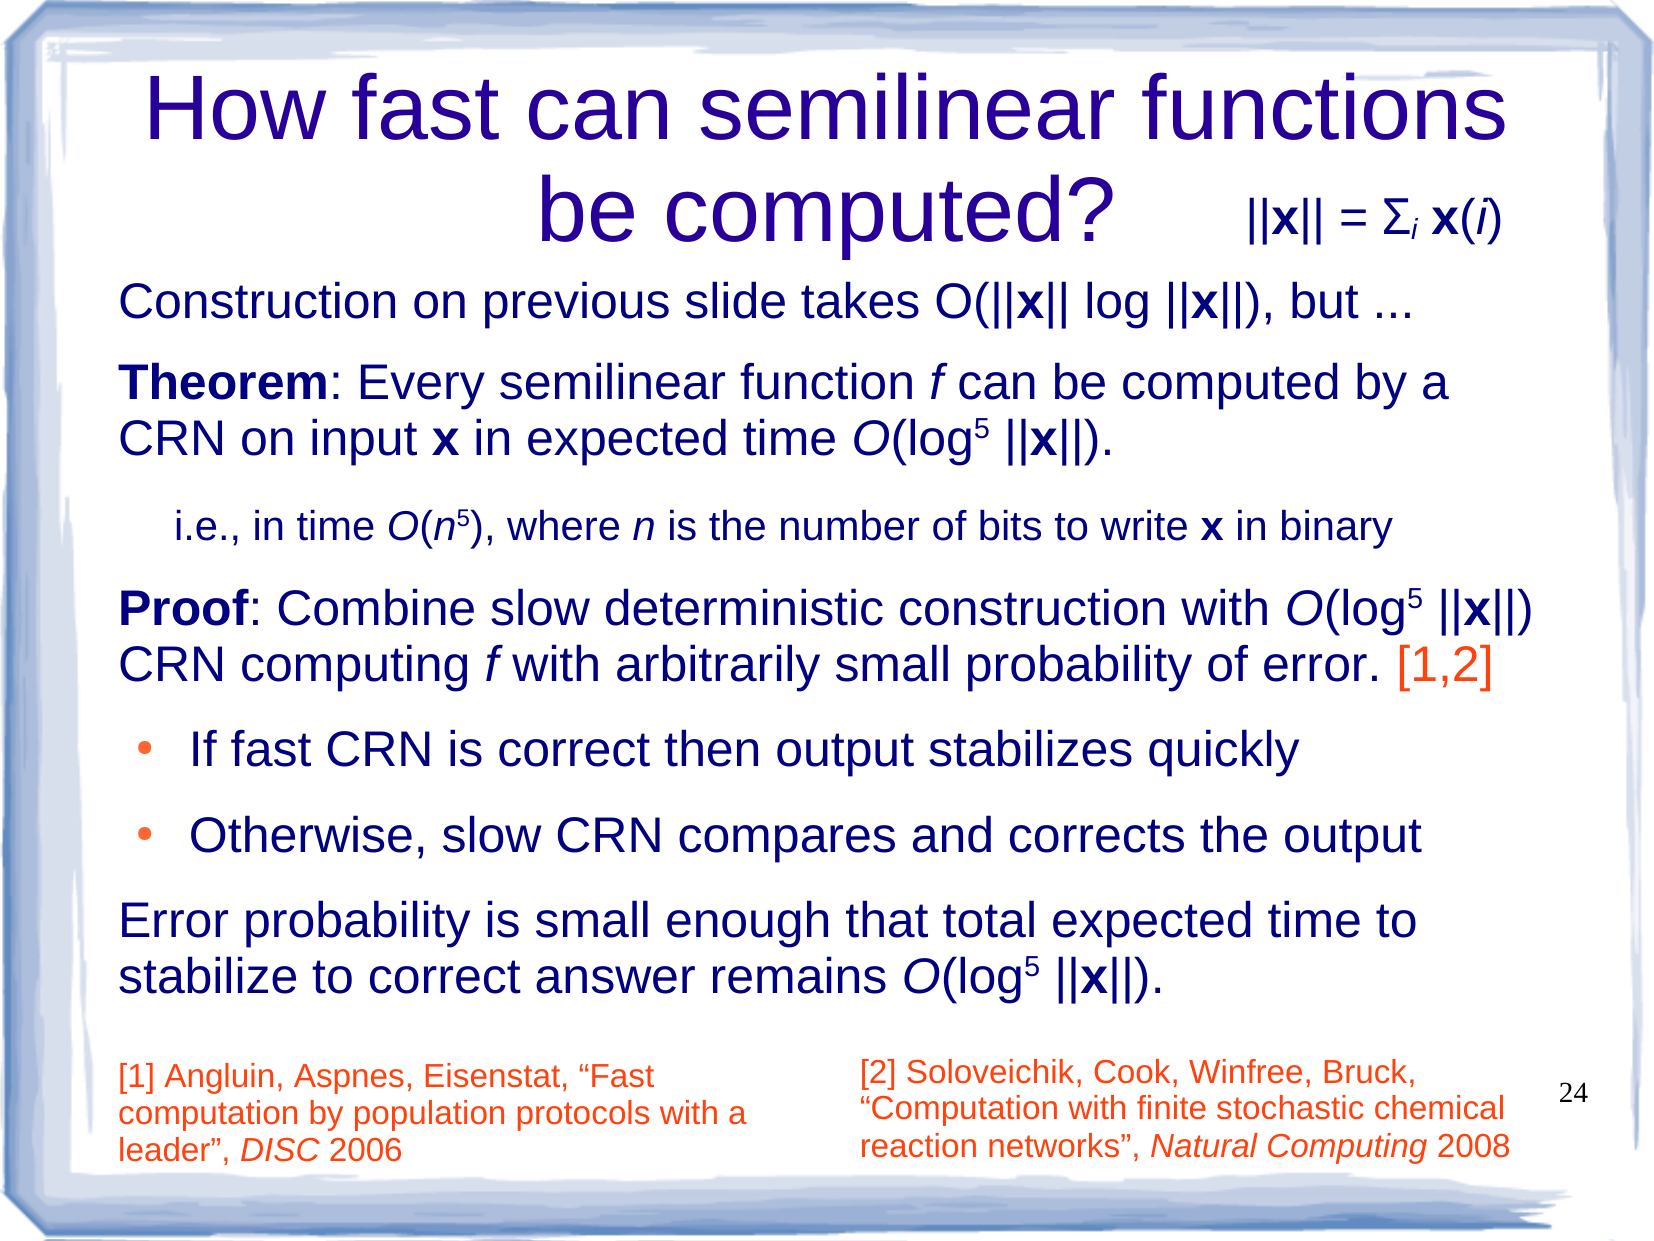

# How fast can semilinear functions be computed?
||x|| = Σi x(i)
Construction on previous slide takes O(||x|| log ||x||), but ...
Theorem: Every semilinear function f can be computed by a CRN on input x in expected time O(log5 ||x||).
 i.e., in time O(n5), where n is the number of bits to write x in binary
Proof: Combine slow deterministic construction with O(log5 ||x||) CRN computing f with arbitrarily small probability of error. [1,2]
If fast CRN is correct then output stabilizes quickly
Otherwise, slow CRN compares and corrects the output
Error probability is small enough that total expected time to stabilize to correct answer remains O(log5 ||x||).
[2] Soloveichik, Cook, Winfree, Bruck, “Computation with finite stochastic chemical reaction networks”, Natural Computing 2008
[1] Angluin, Aspnes, Eisenstat, “Fast computation by population protocols with a leader”, DISC 2006
24